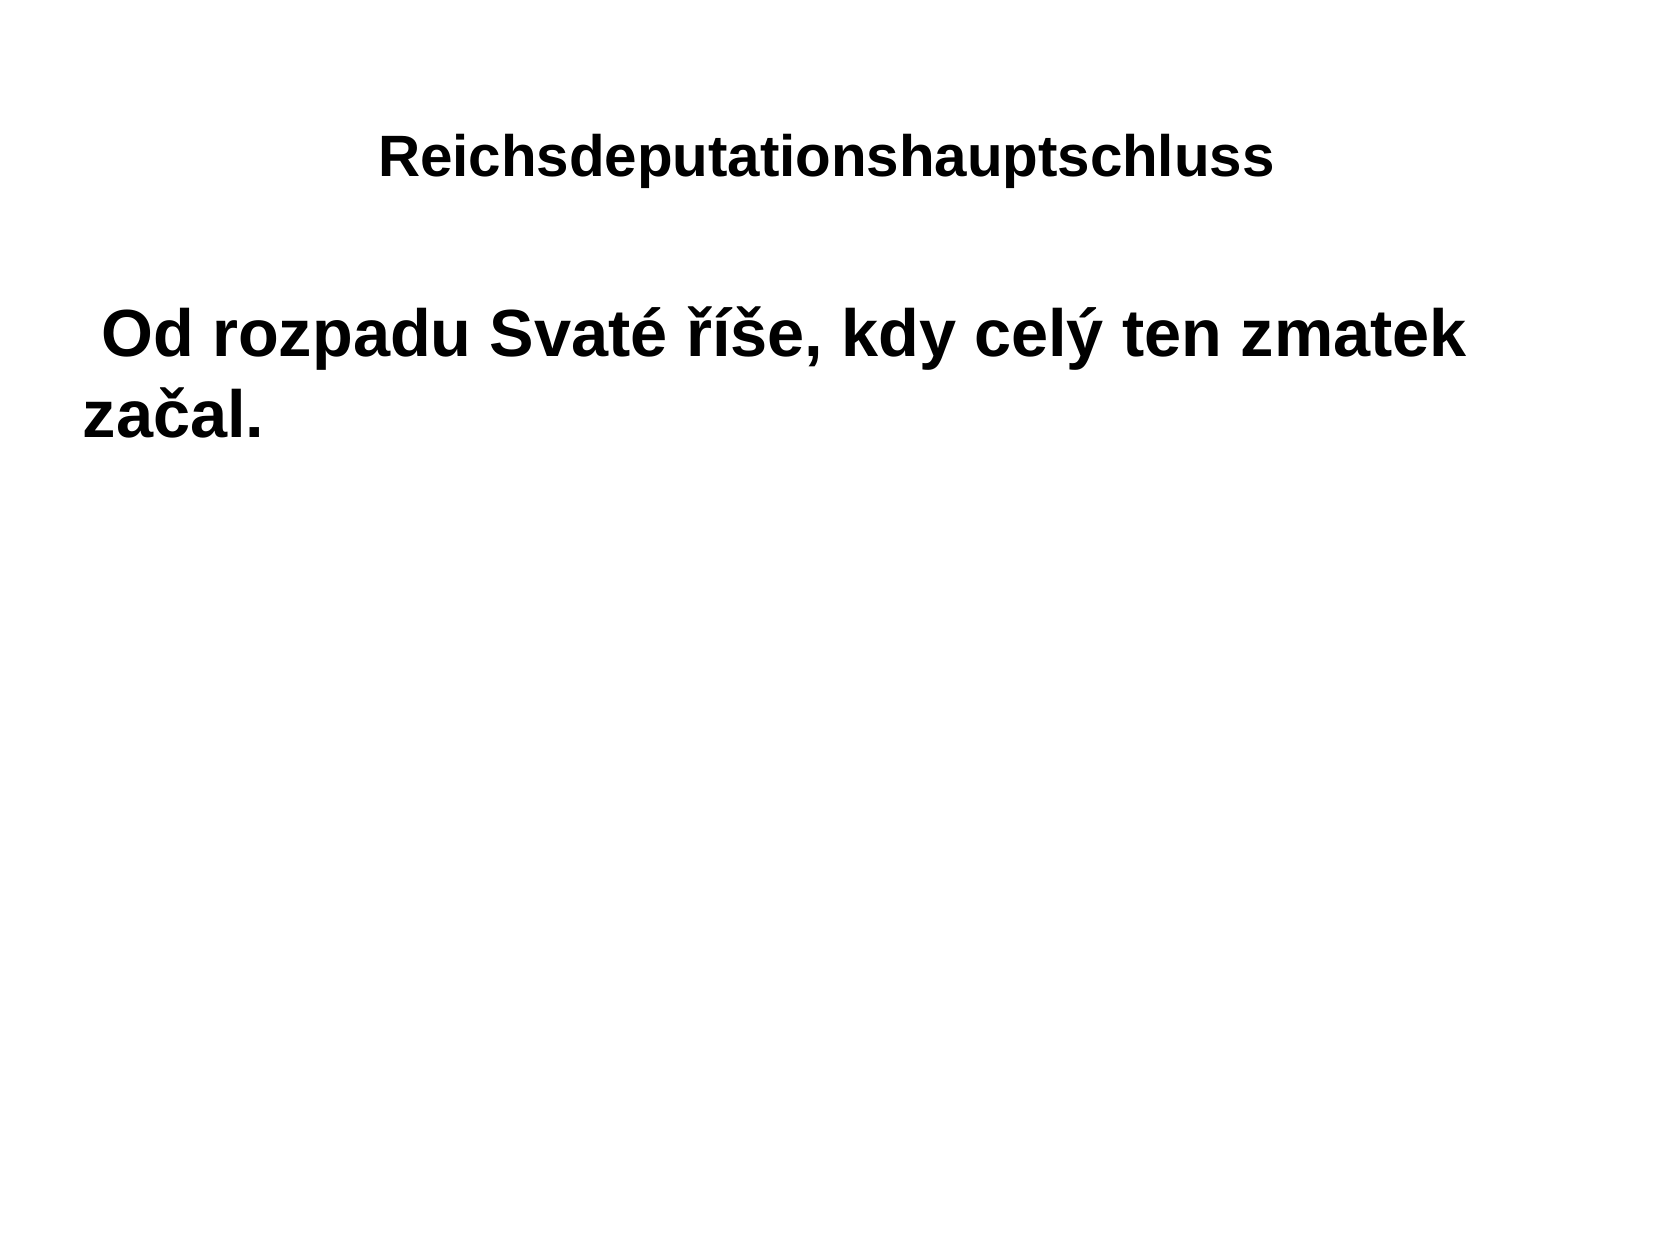

# Reichsdeputationshauptschluss
 Od rozpadu Svaté říše, kdy celý ten zmatek začal.